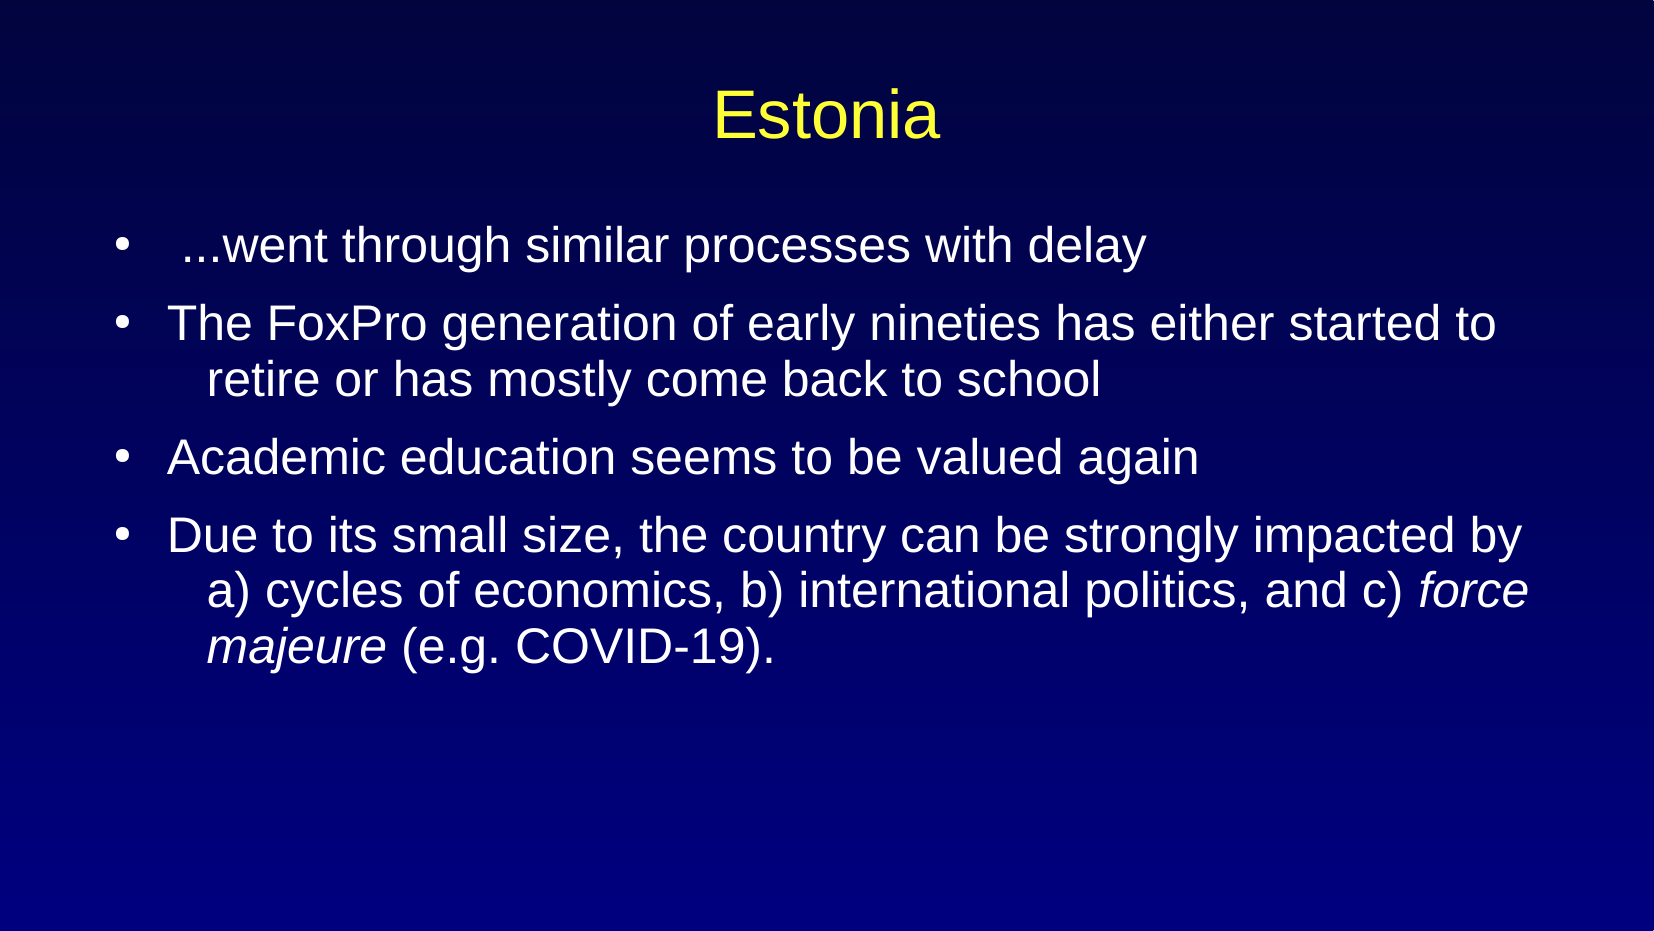

# Estonia
 ...went through similar processes with delay
The FoxPro generation of early nineties has either started to retire or has mostly come back to school
Academic education seems to be valued again
Due to its small size, the country can be strongly impacted by a) cycles of economics, b) international politics, and c) force majeure (e.g. COVID-19).